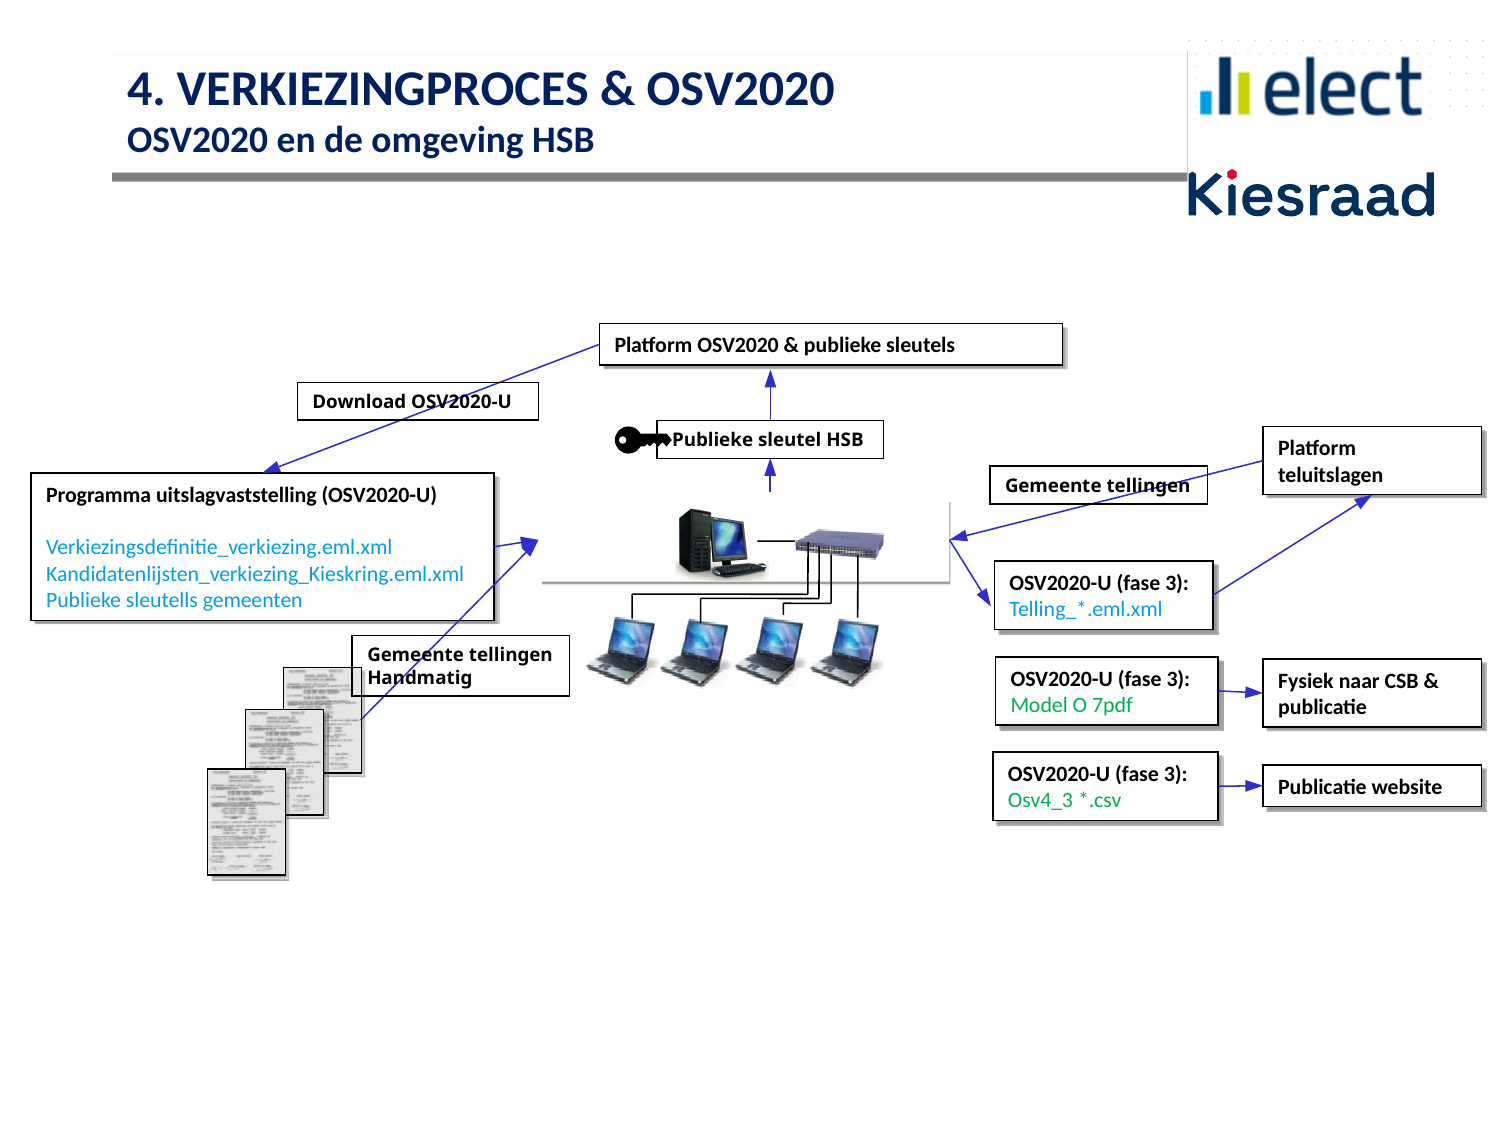

4. VERKIEZINGPROCES & OSV2020
OSV2020 en de omgeving HSB
Platform OSV2020 & publieke sleutels
Download OSV2020-U
Publieke sleutel HSB
Platform teluitslagen
Gemeente tellingen
Programma uitslagvaststelling (OSV2020-U)
Verkiezingsdefinitie_verkiezing.eml.xml Kandidatenlijsten_verkiezing_Kieskring.eml.xml
Publieke sleutells gemeenten
OSV2020-U (fase 3): Telling_*.eml.xml
Gemeente tellingen
Handmatig
OSV2020-U (fase 3): Model O 7pdf
Fysiek naar CSB & publicatie
OSV2020-U (fase 3): Osv4_3 *.csv
Publicatie website